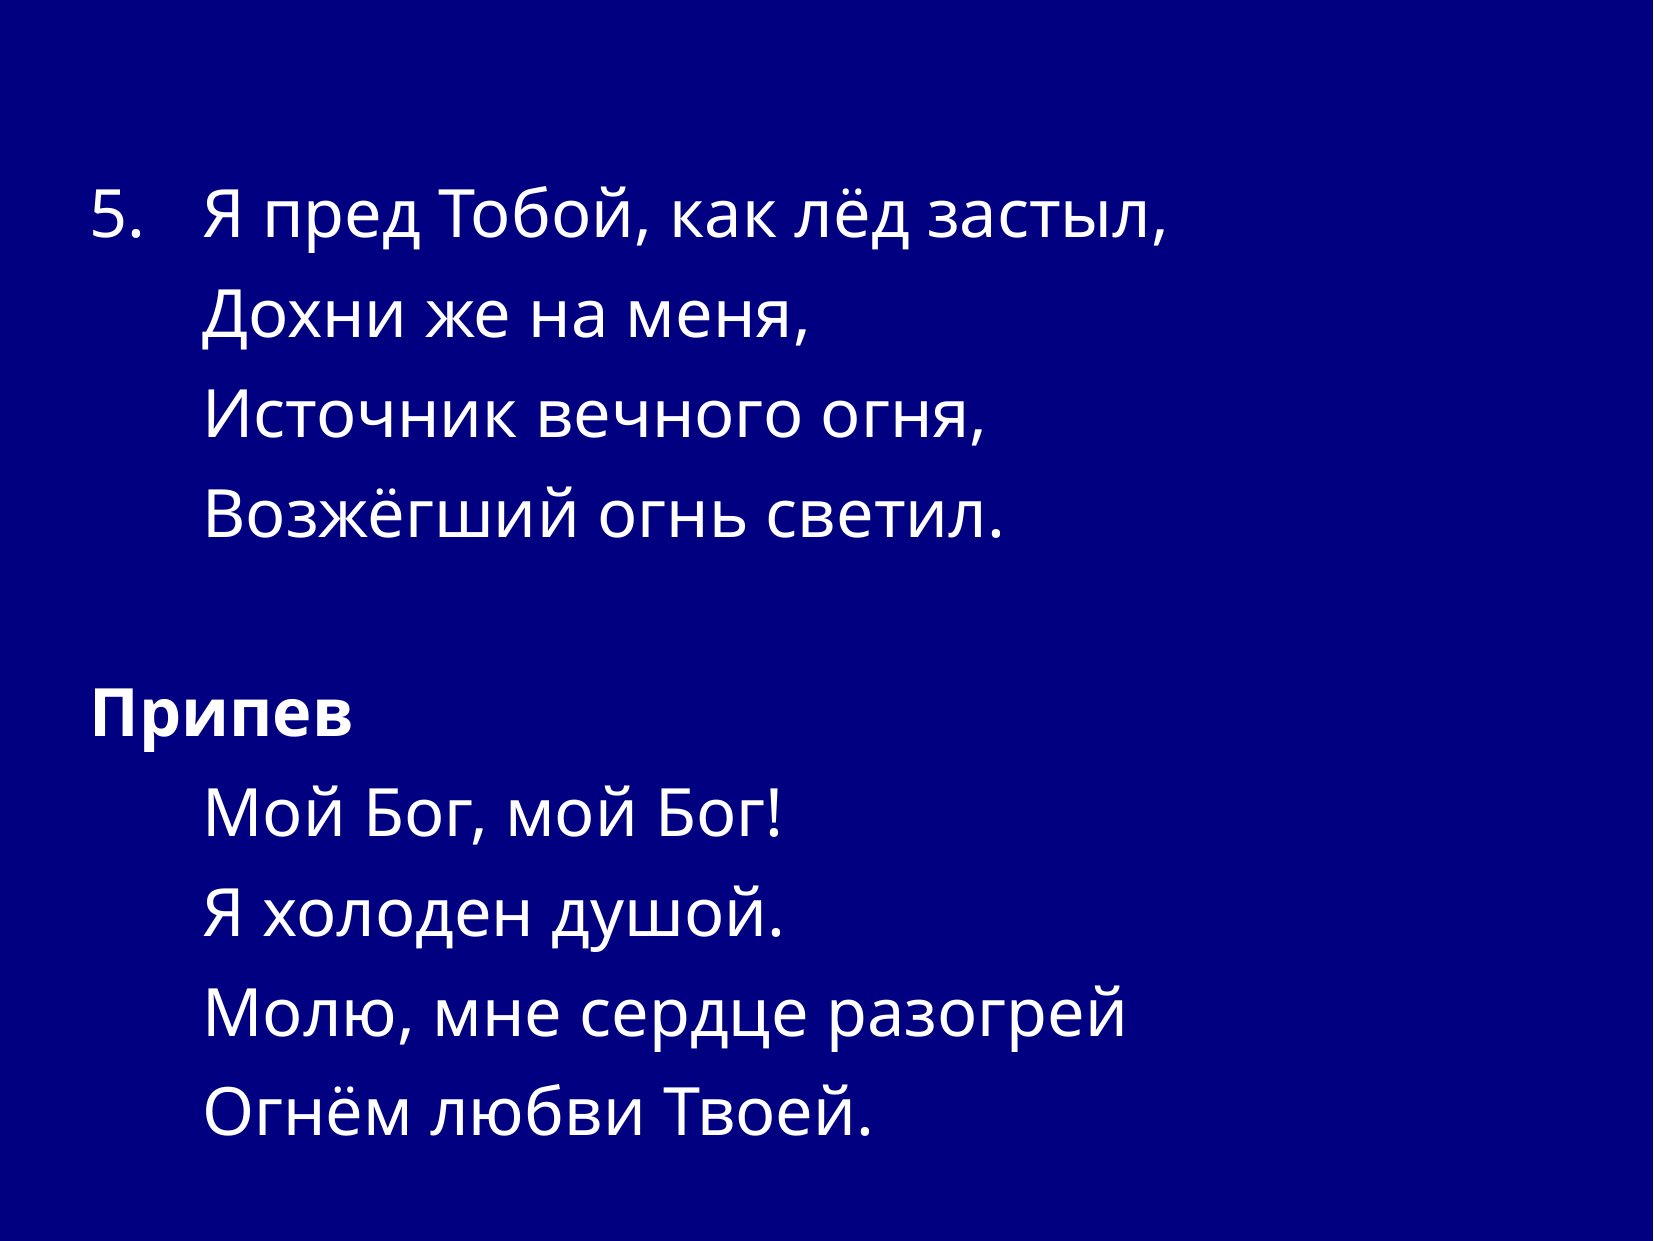

5.	Я пред Тобой, как лёд застыл,
	Дохни же на меня,
	Источник вечного огня,
	Возжёгший огнь светил.
Припев
	Мой Бог, мой Бог!
	Я холоден душой.
	Молю, мне сердце разогрей
	Огнём любви Твоей.